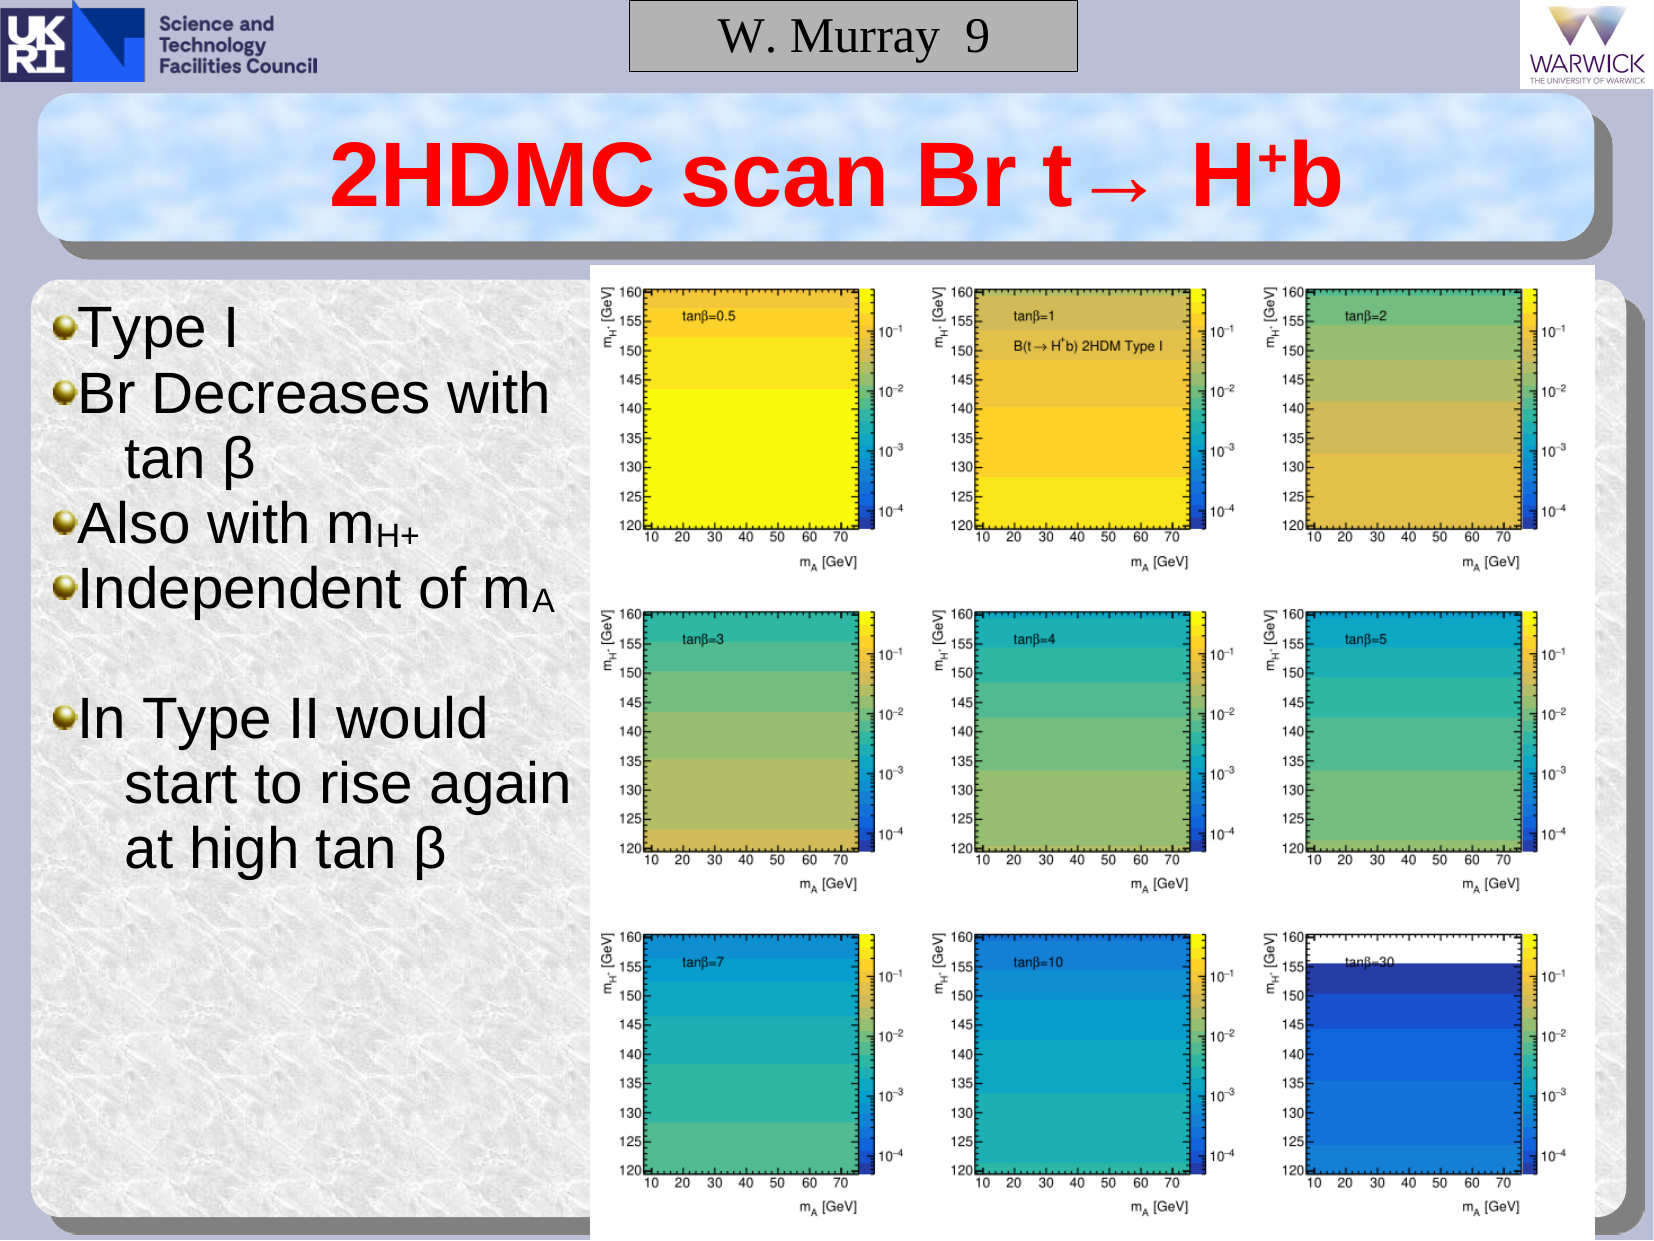

# 2HDMC scan Br t→ H+b
Type I
Br Decreases with tan β
Also with mH+
Independent of mA
In Type II would start to rise again at high tan β